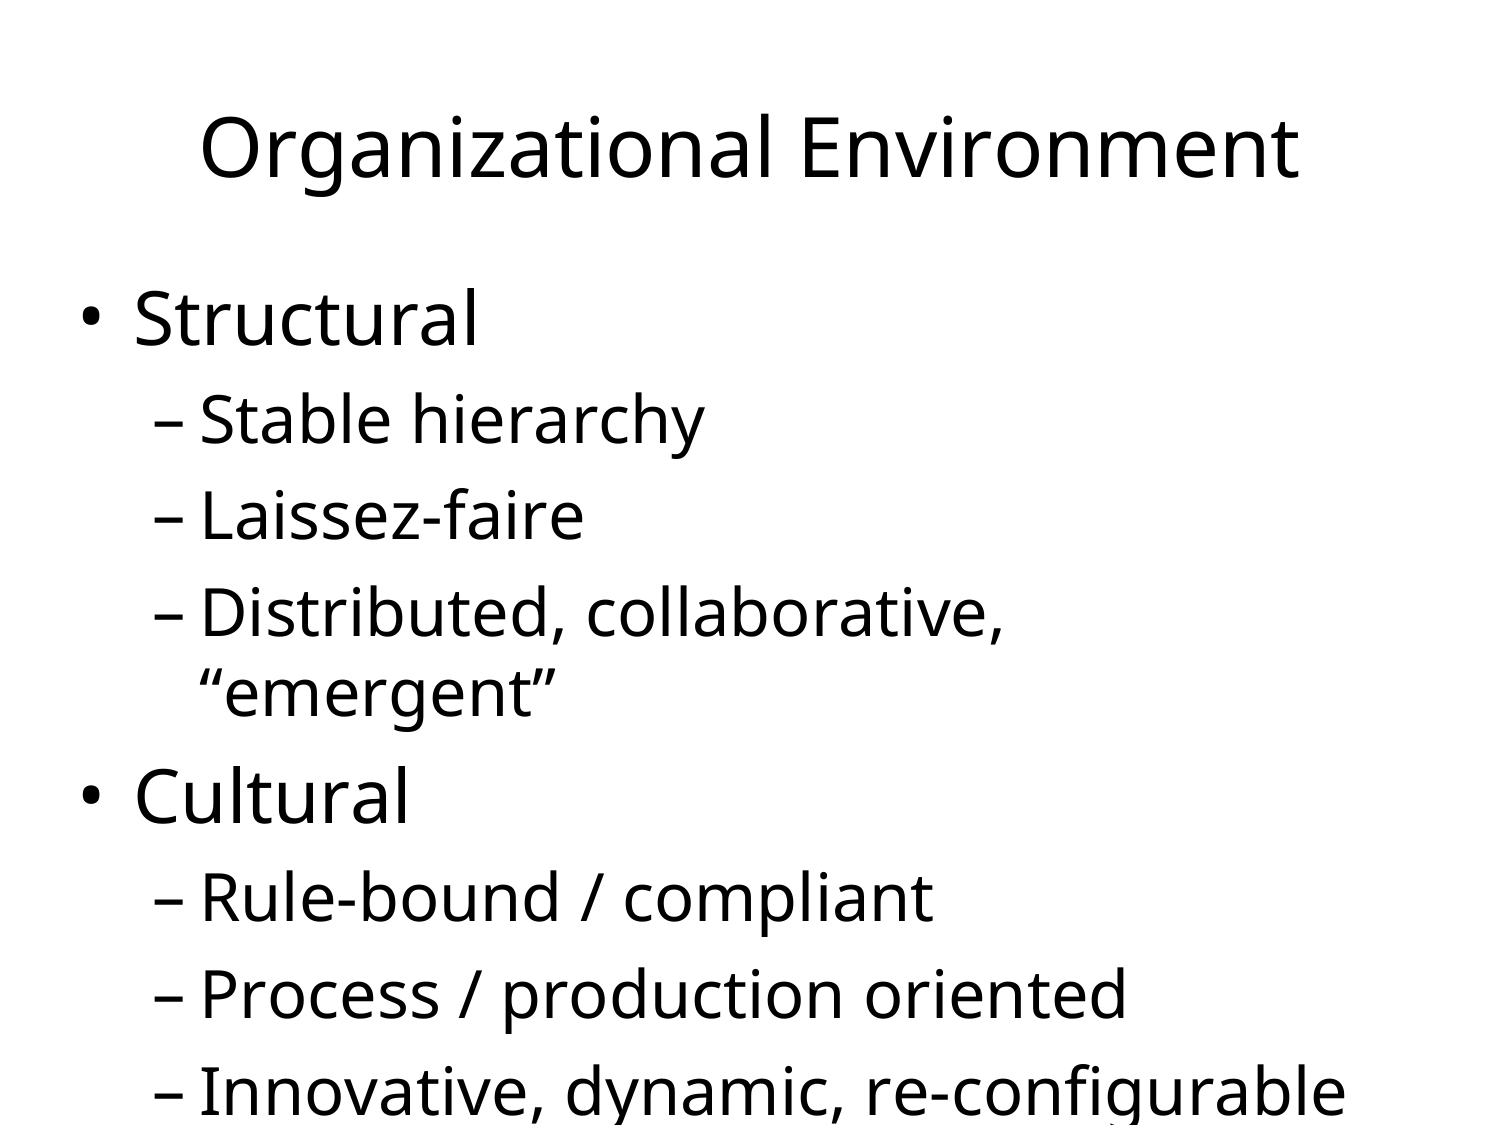

# Organizational Environment
Structural
Stable hierarchy
Laissez-faire
Distributed, collaborative, “emergent”
Cultural
Rule-bound / compliant
Process / production oriented
Innovative, dynamic, re-configurable